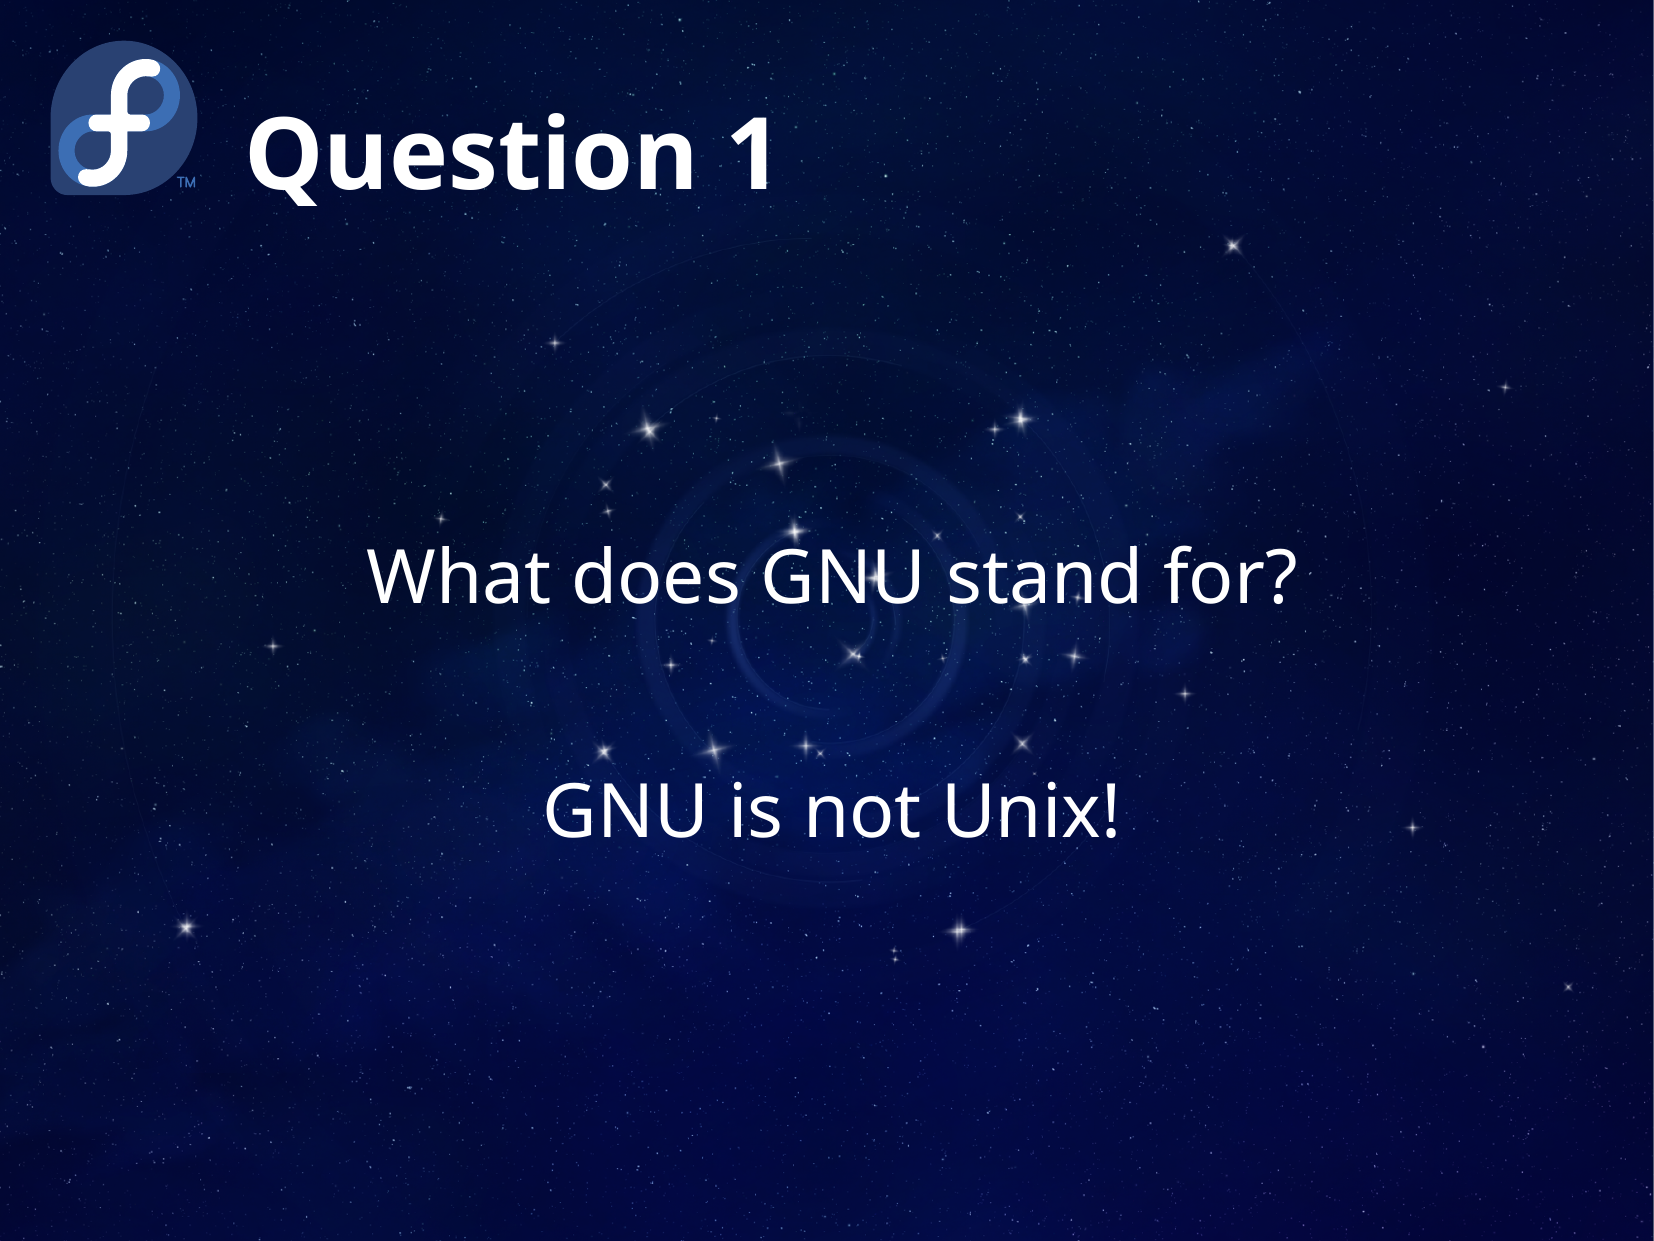

Question 1
What does GNU stand for?
GNU is not Unix!